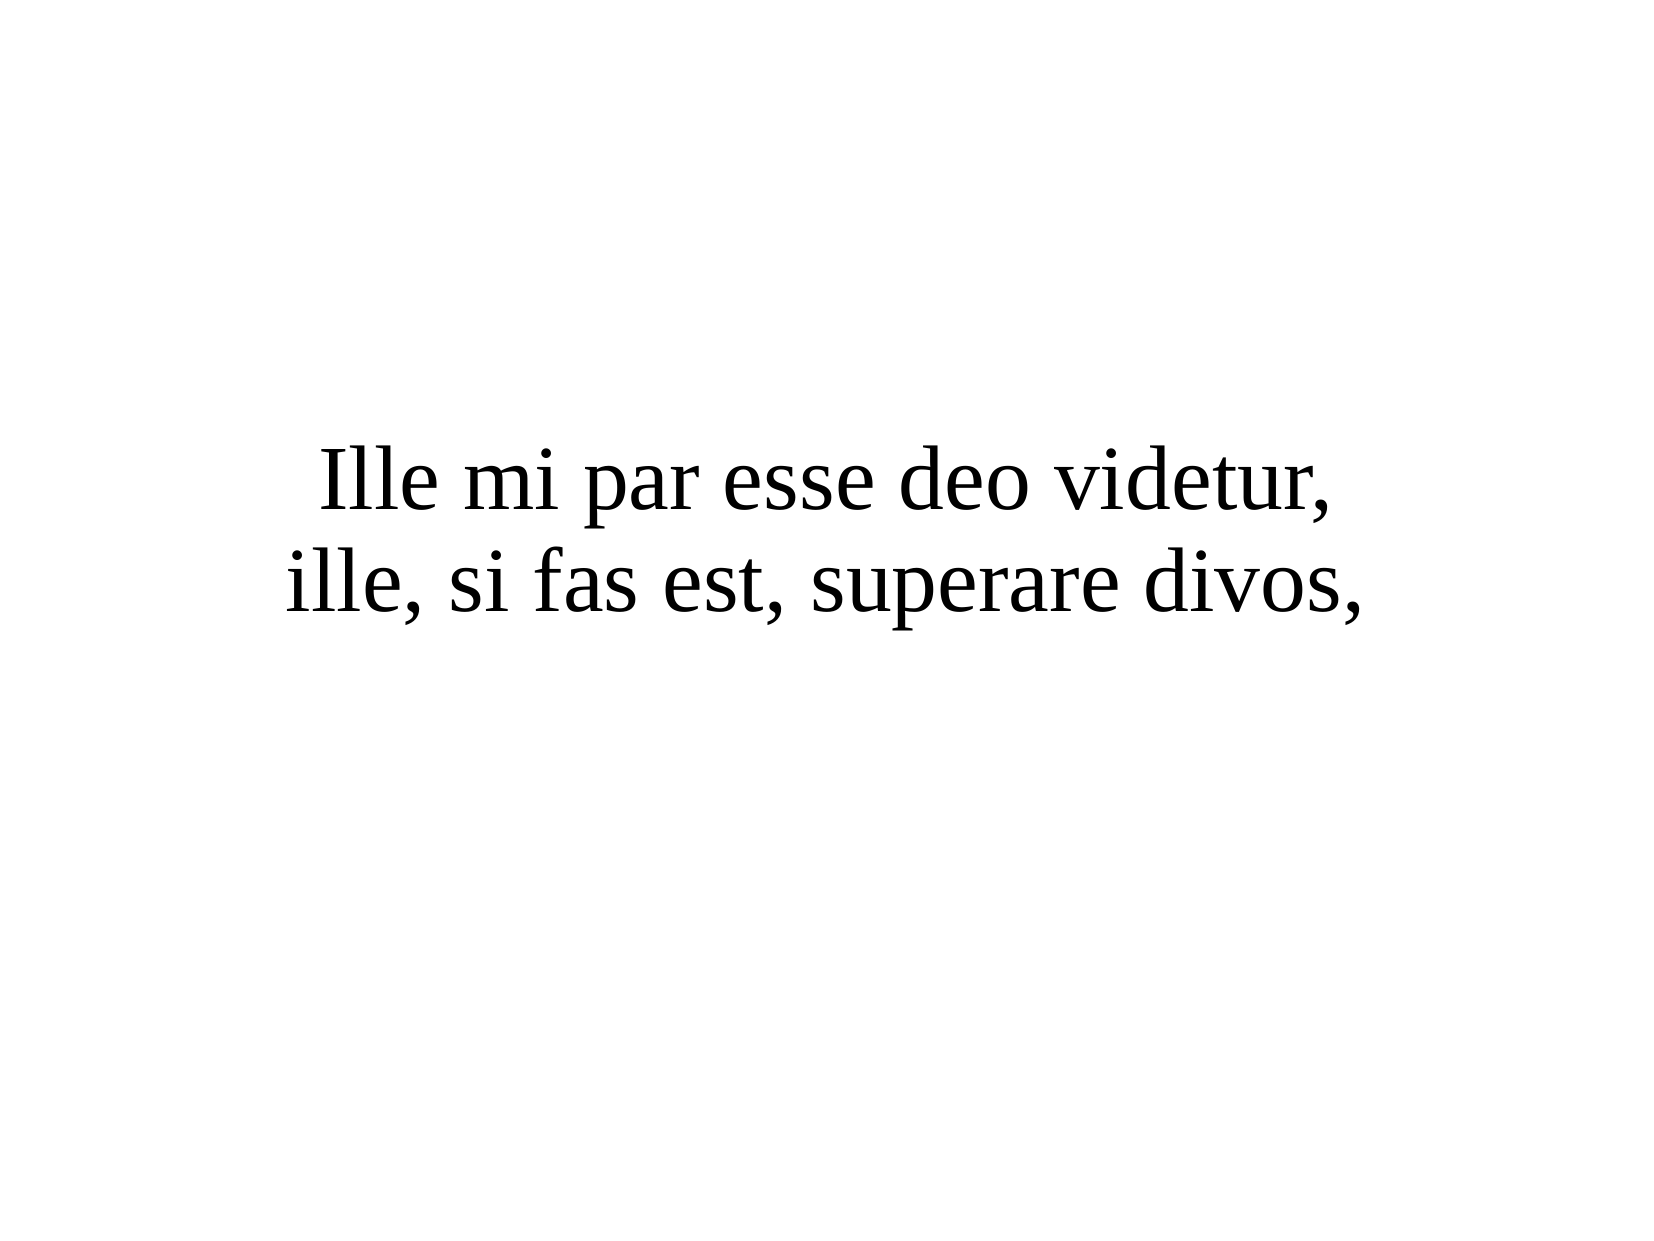

# Ille mi par esse deo videtur,
ille, si fas est, superare divos,